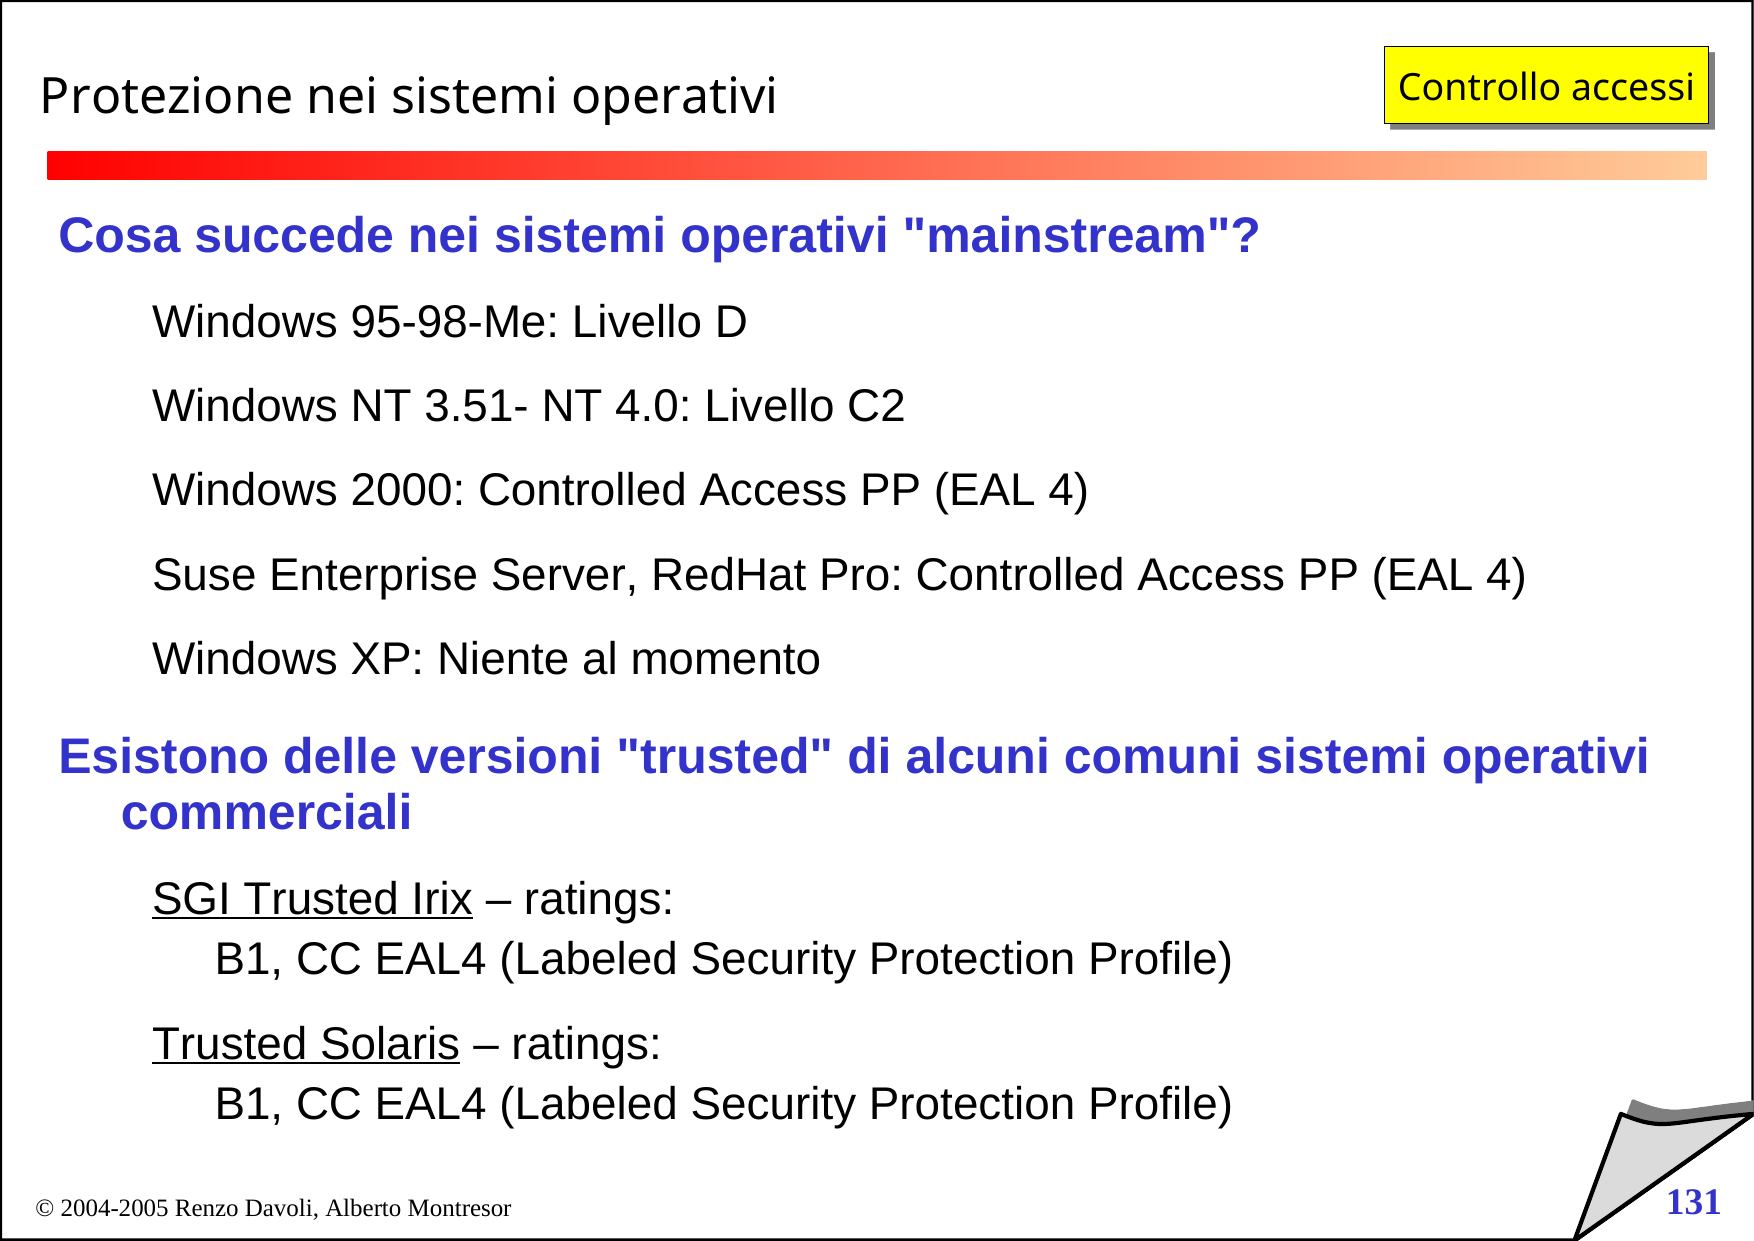

Controllo accessi
# Protezione nei sistemi operativi
Cosa succede nei sistemi operativi "mainstream"?
Windows 95-98-Me: Livello D
Windows NT 3.51- NT 4.0: Livello C2
Windows 2000: Controlled Access PP (EAL 4)
Suse Enterprise Server, RedHat Pro: Controlled Access PP (EAL 4)
Windows XP: Niente al momento
Esistono delle versioni "trusted" di alcuni comuni sistemi operativi commerciali
SGI Trusted Irix – ratings:
B1, CC EAL4 (Labeled Security Protection Profile)
Trusted Solaris – ratings:
B1, CC EAL4 (Labeled Security Protection Profile)